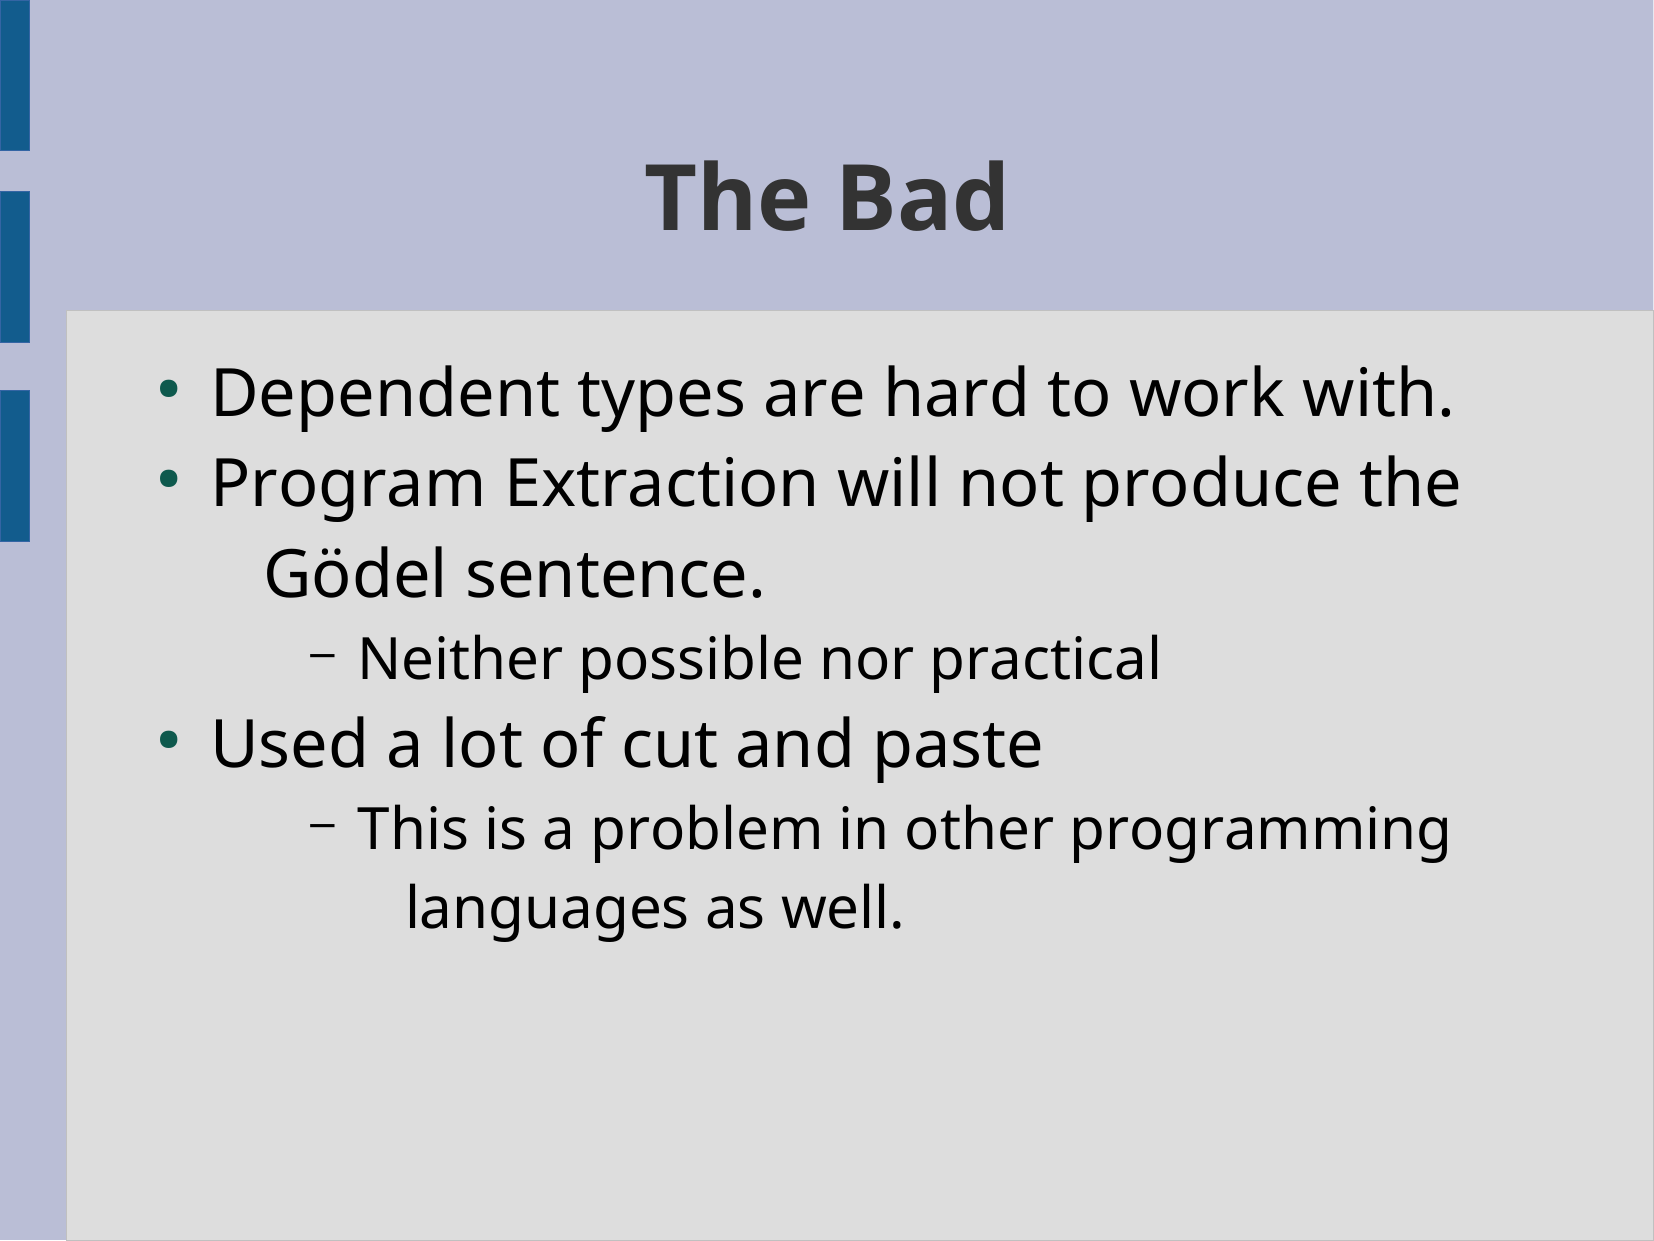

# The Bad
Dependent types are hard to work with.
Program Extraction will not produce the Gödel sentence.
Neither possible nor practical
Used a lot of cut and paste
This is a problem in other programming languages as well.